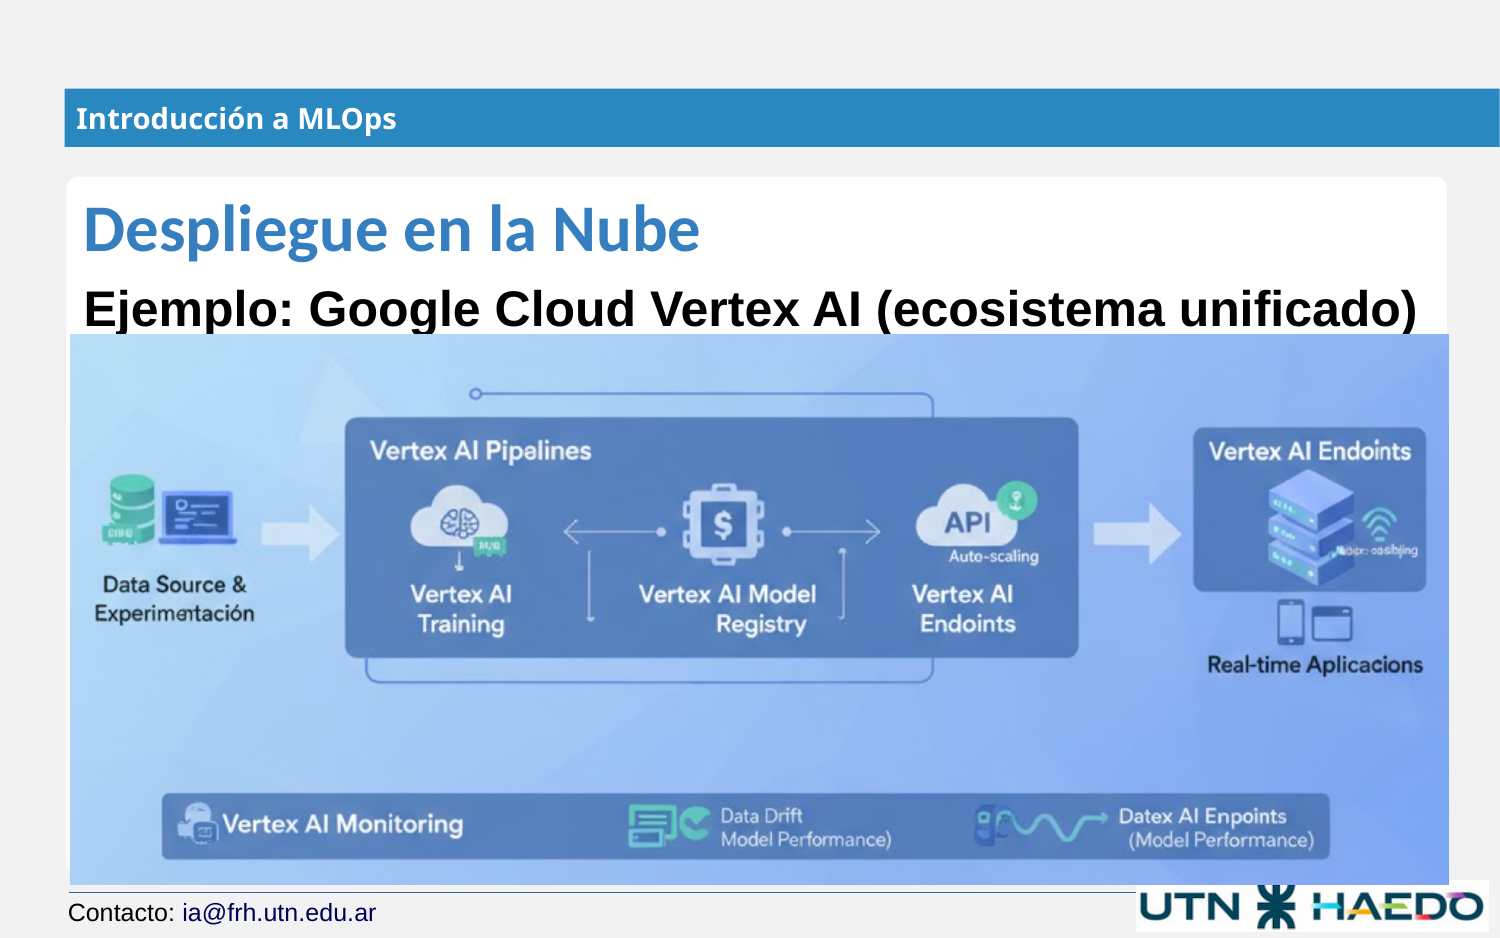

Introducción a MLOps
Despliegue en la Nube
Ejemplo: Google Cloud Vertex AI (ecosistema unificado)